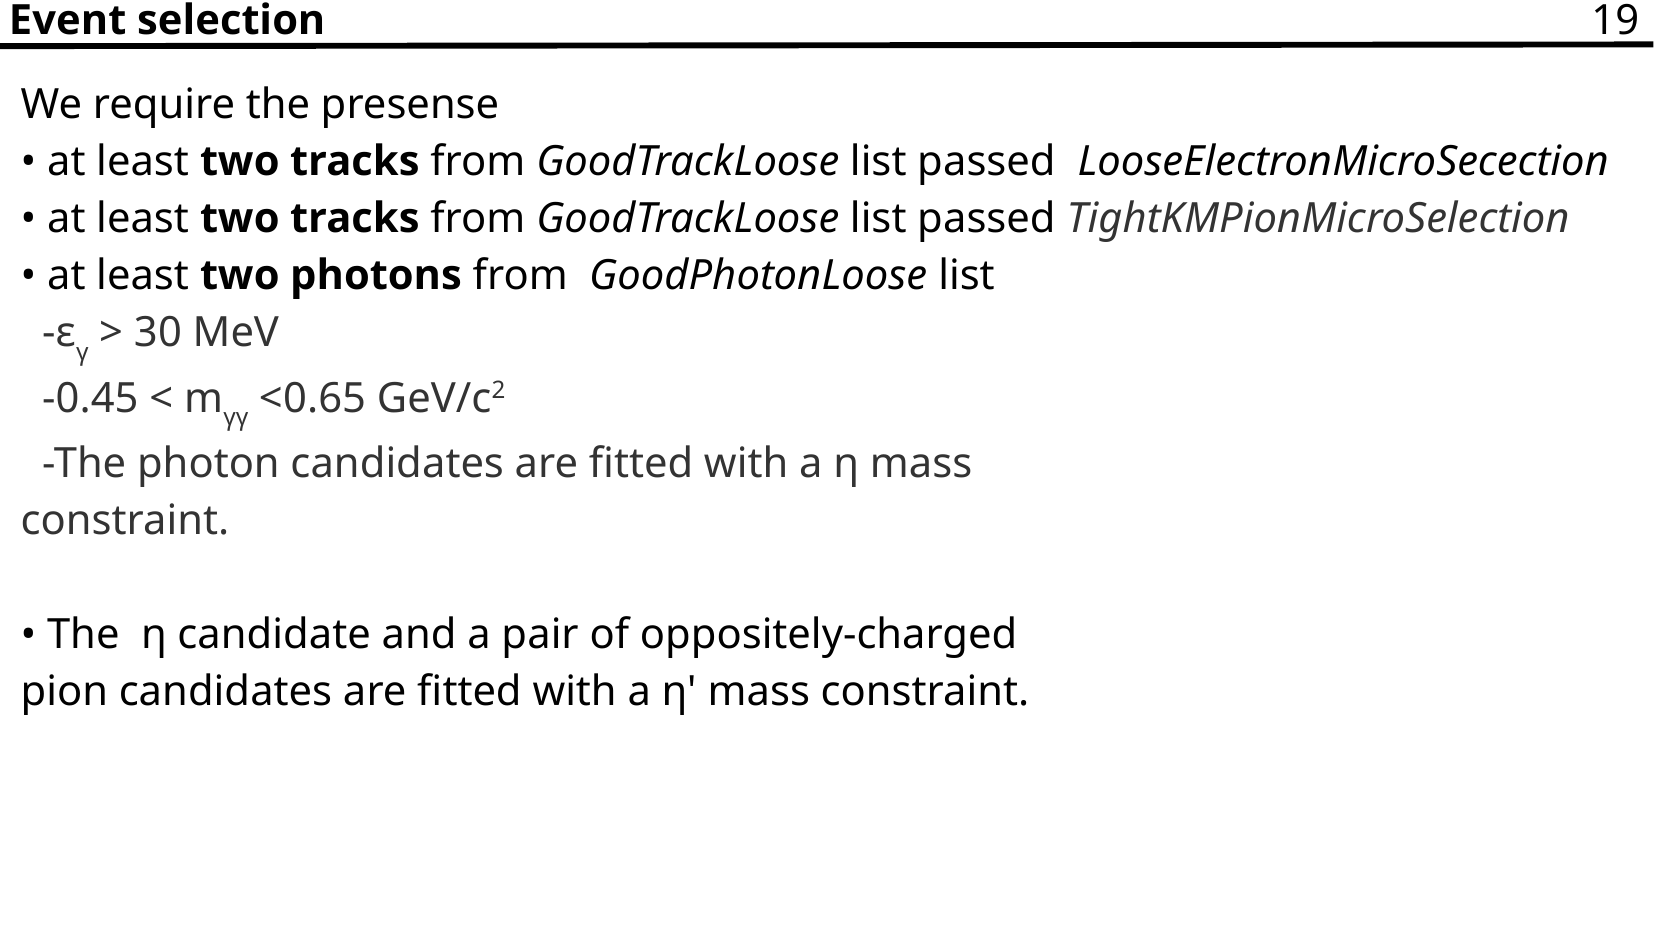

19
Event selection
We require the presense
• at least two tracks from GoodTrackLoose list passed LooseElectronMicroSecection
• at least two tracks from GoodTrackLoose list passed TightKMPionMicroSelection
• at least two photons from GoodPhotonLoose list
 -εγ > 30 MeV
 -0.45 < mγγ <0.65 GeV/c2
 -The photon candidates are fitted with a η mass
constraint.
• The η candidate and a pair of oppositely-charged
pion candidates are fitted with a η' mass constraint.